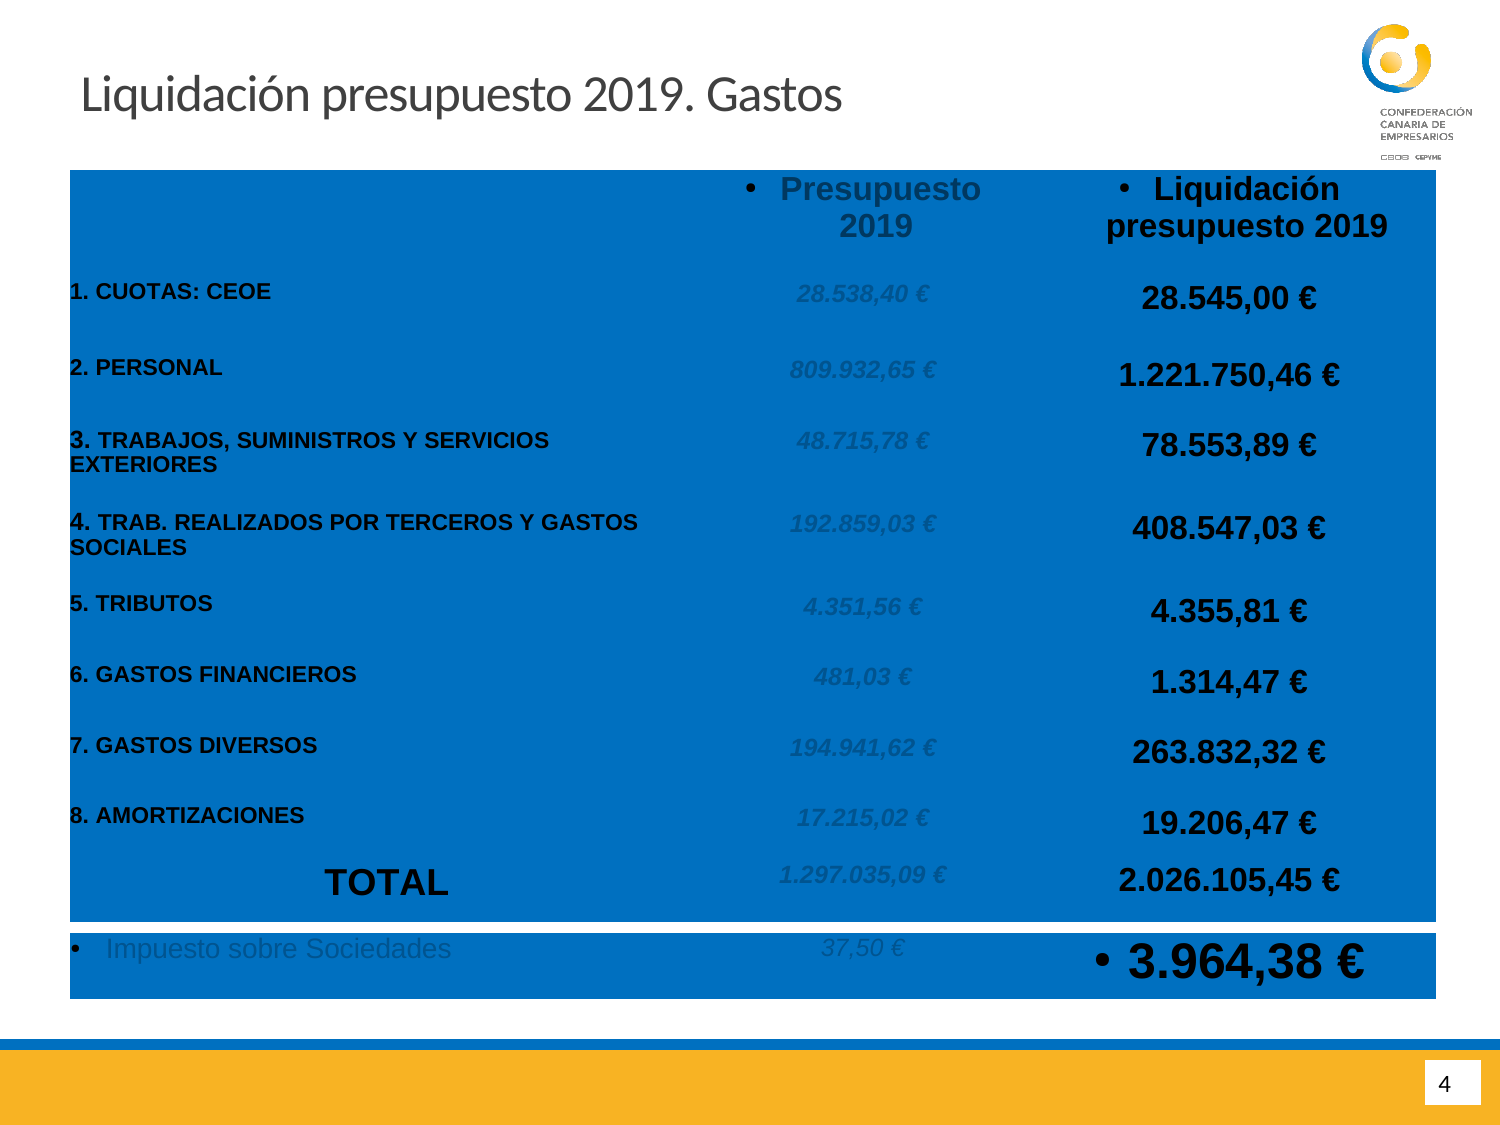

Liquidación presupuesto 2019. Gastos
| | Presupuesto 2019 | Liquidación presupuesto 2019 |
| --- | --- | --- |
| 1. CUOTAS: CEOE | 28.538,40 € | 28.545,00 € |
| 2. PERSONAL | 809.932,65 € | 1.221.750,46 € |
| 3. TRABAJOS, SUMINISTROS Y SERVICIOS EXTERIORES | 48.715,78 € | 78.553,89 € |
| 4. TRAB. REALIZADOS POR TERCEROS Y GASTOS SOCIALES | 192.859,03 € | 408.547,03 € |
| 5. TRIBUTOS | 4.351,56 € | 4.355,81 € |
| 6. GASTOS FINANCIEROS | 481,03 € | 1.314,47 € |
| 7. GASTOS DIVERSOS | 194.941,62 € | 263.832,32 € |
| 8. AMORTIZACIONES | 17.215,02 € | 19.206,47 € |
| TOTAL | 1.297.035,09 € | 2.026.105,45 € |
| Impuesto sobre Sociedades | 37,50 € | 3.964,38 € |
| --- | --- | --- |